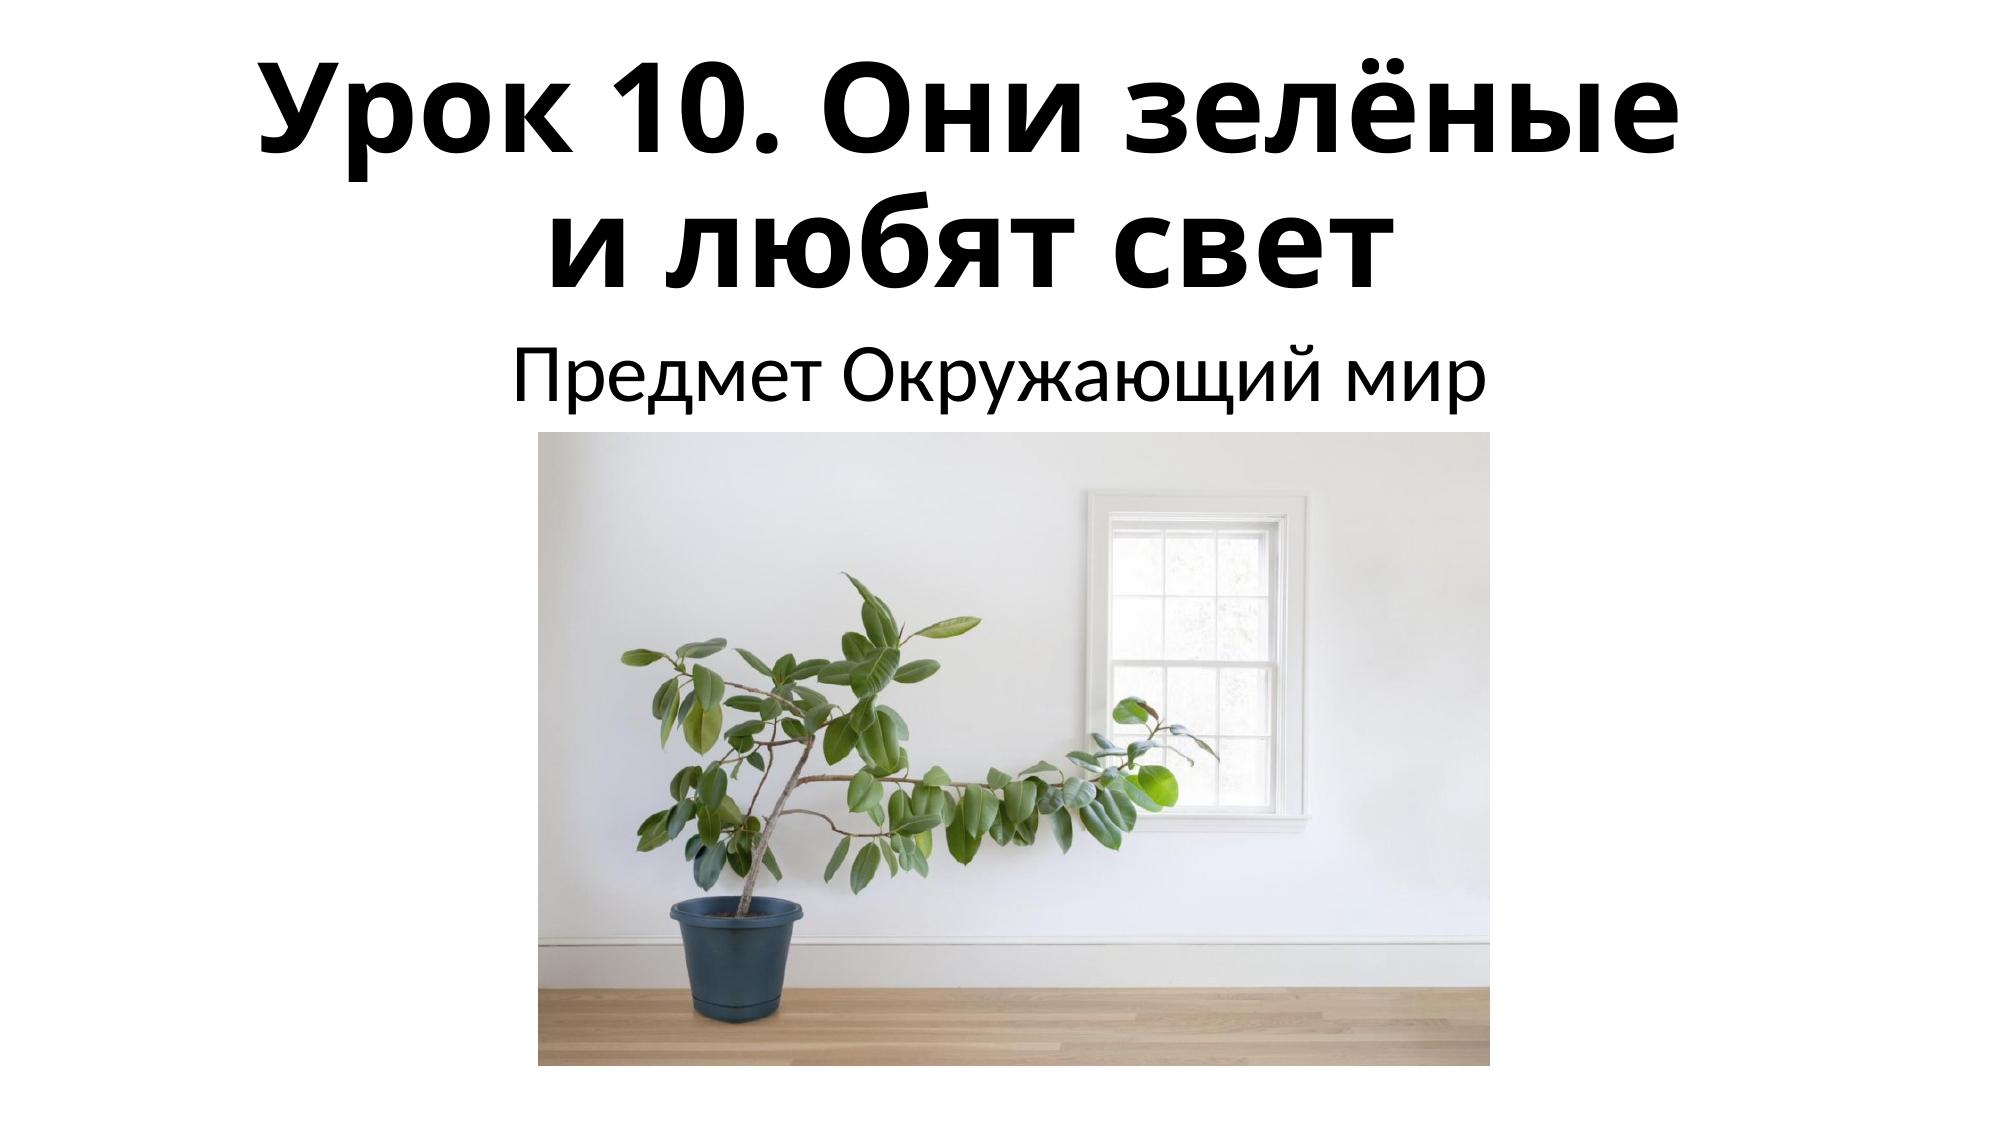

# Урок 10. Они зелёные и любят свет
Предмет Окружающий мир